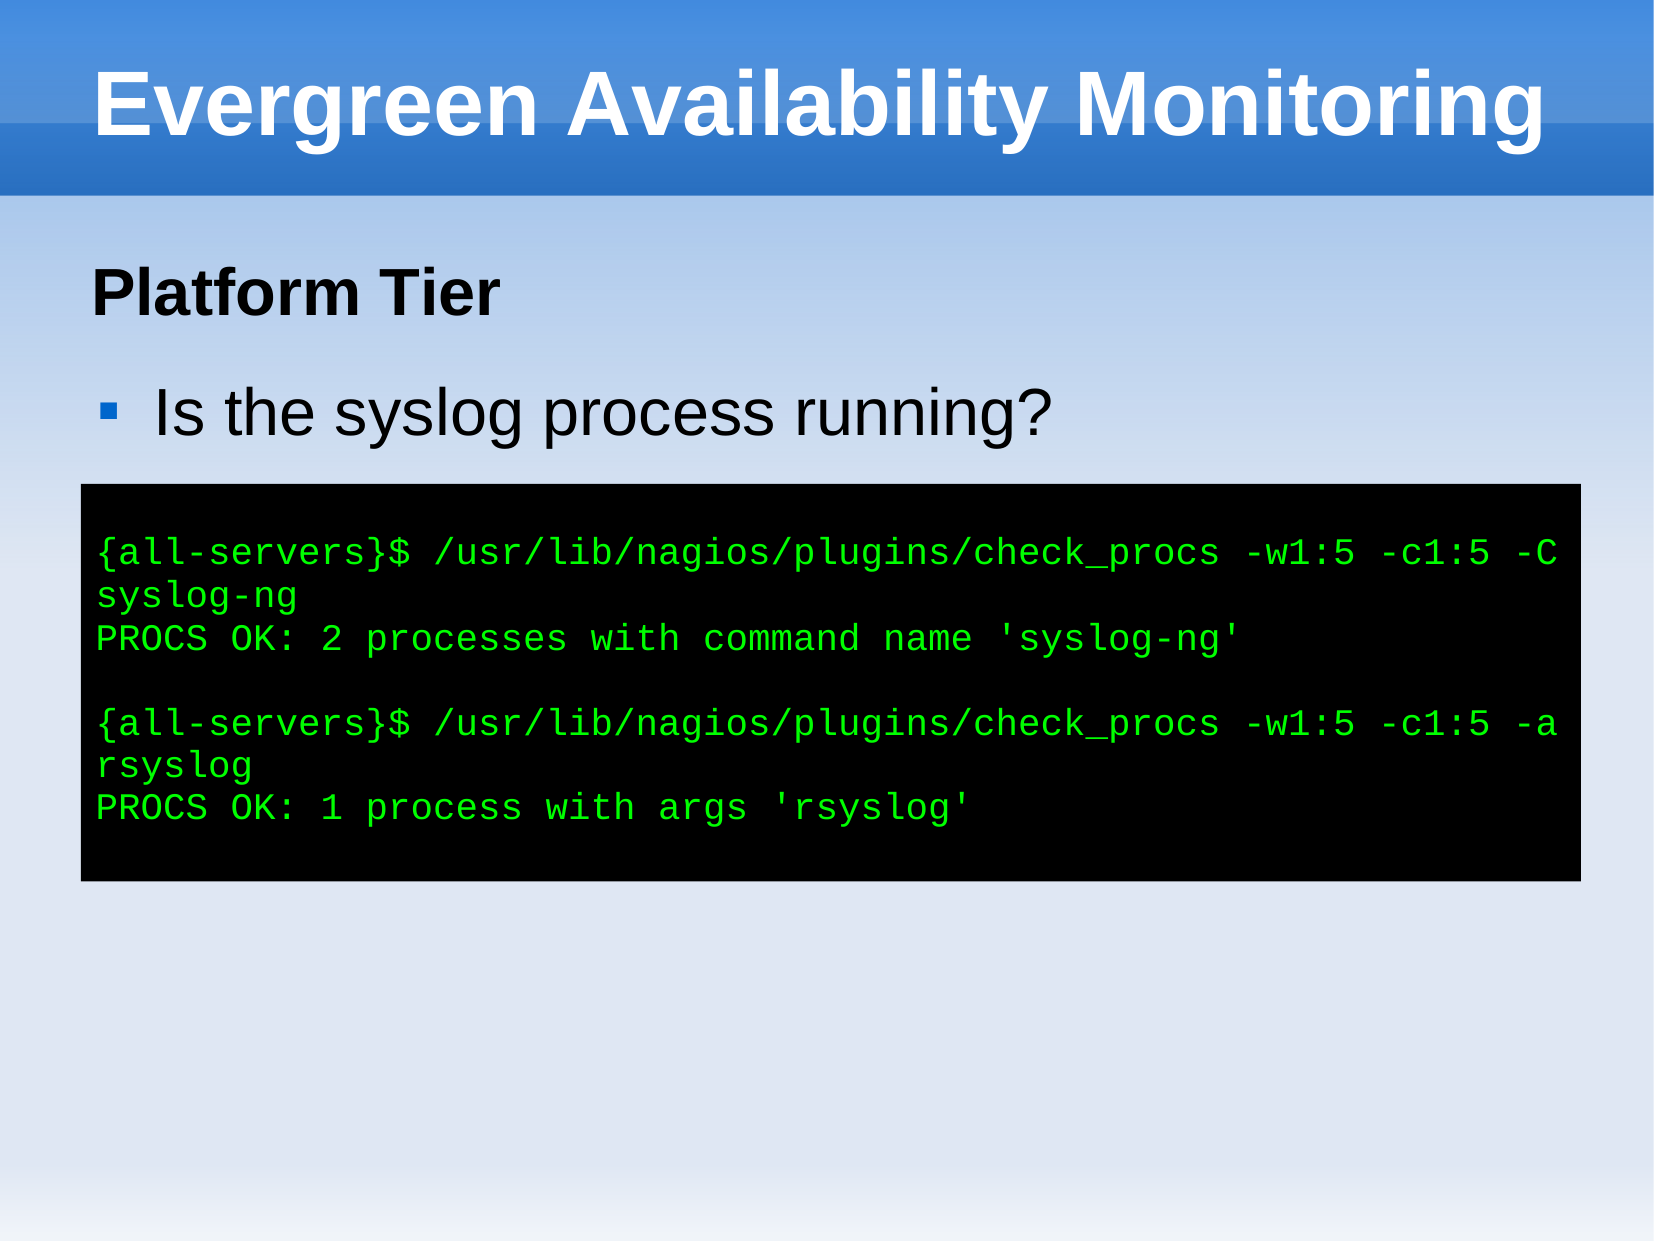

# Evergreen Availability Monitoring
Platform Tier
Is the syslog process running?
{all-servers}$ /usr/lib/nagios/plugins/check_procs -w1:5 -c1:5 -C syslog-ng
PROCS OK: 2 processes with command name 'syslog-ng'
{all-servers}$ /usr/lib/nagios/plugins/check_procs -w1:5 -c1:5 -a rsyslog
PROCS OK: 1 process with args 'rsyslog'